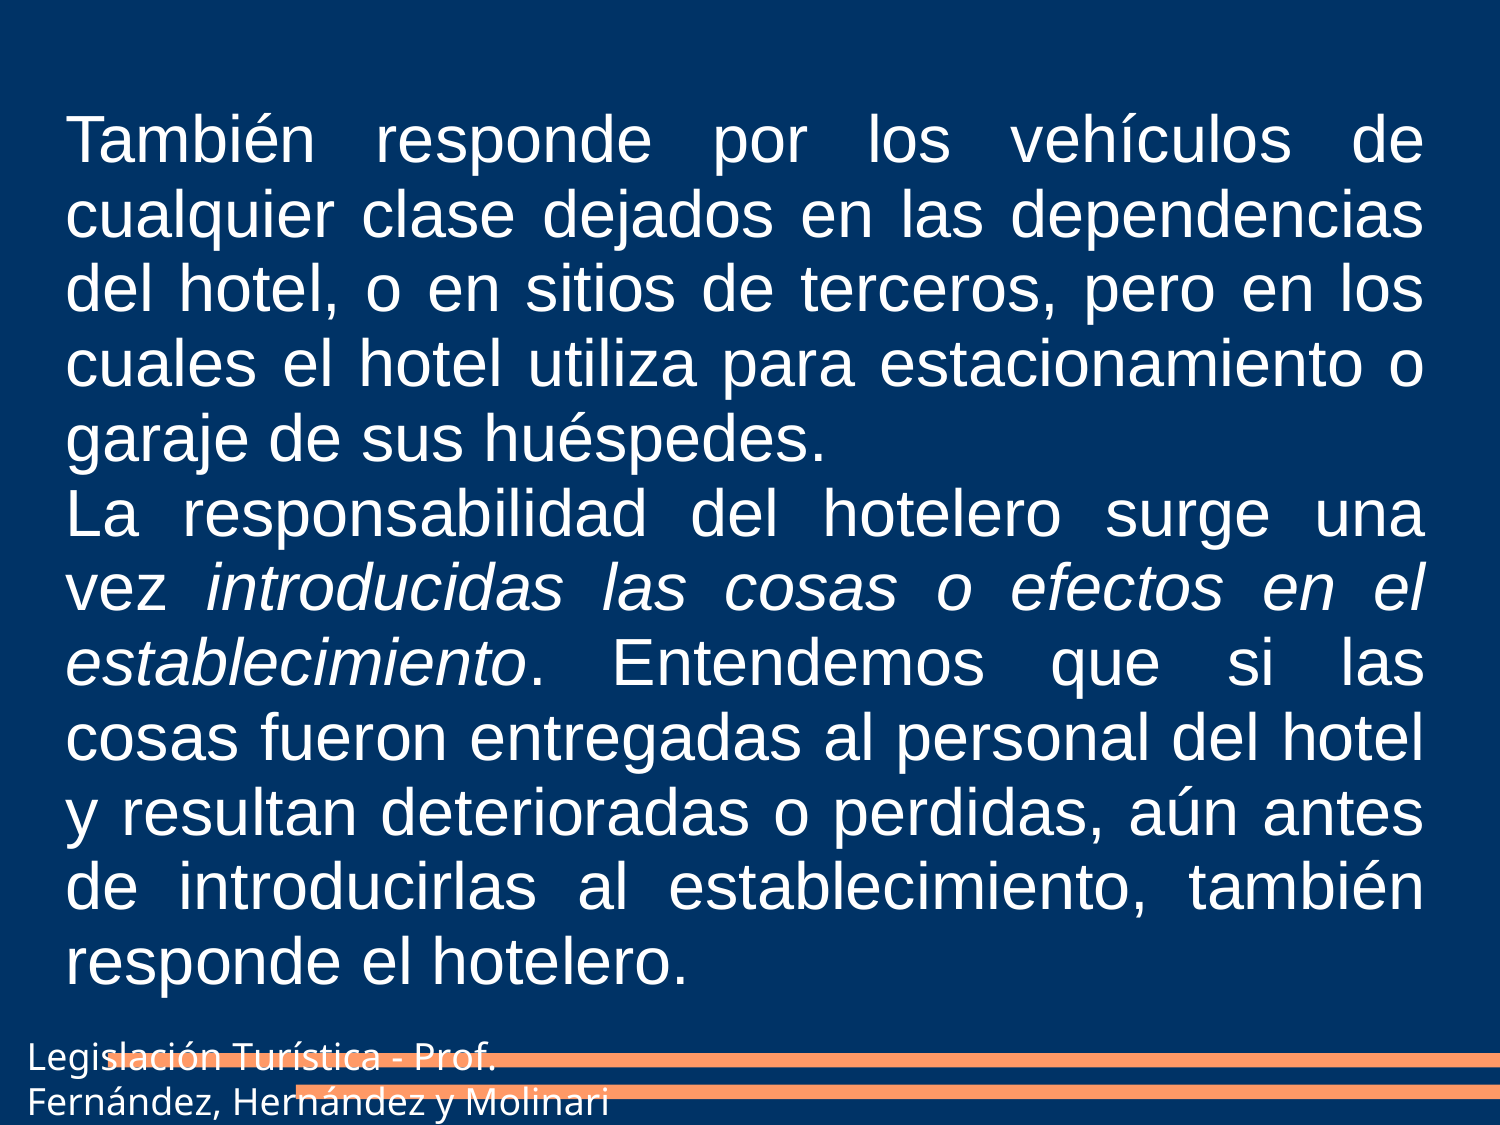

#
También responde por los vehículos de cualquier clase dejados en las dependencias del hotel, o en sitios de terceros, pero en los cuales el hotel utiliza para estacionamiento o garaje de sus huéspedes.
La responsabilidad del hotelero surge una vez introducidas las cosas o efectos en el establecimiento. Entendemos que si las cosas fueron entregadas al personal del hotel y resultan deterioradas o perdidas, aún antes de introducirlas al establecimiento, también responde el hotelero.
Legislación Turística - Prof. Fernández, Hernández y Molinari